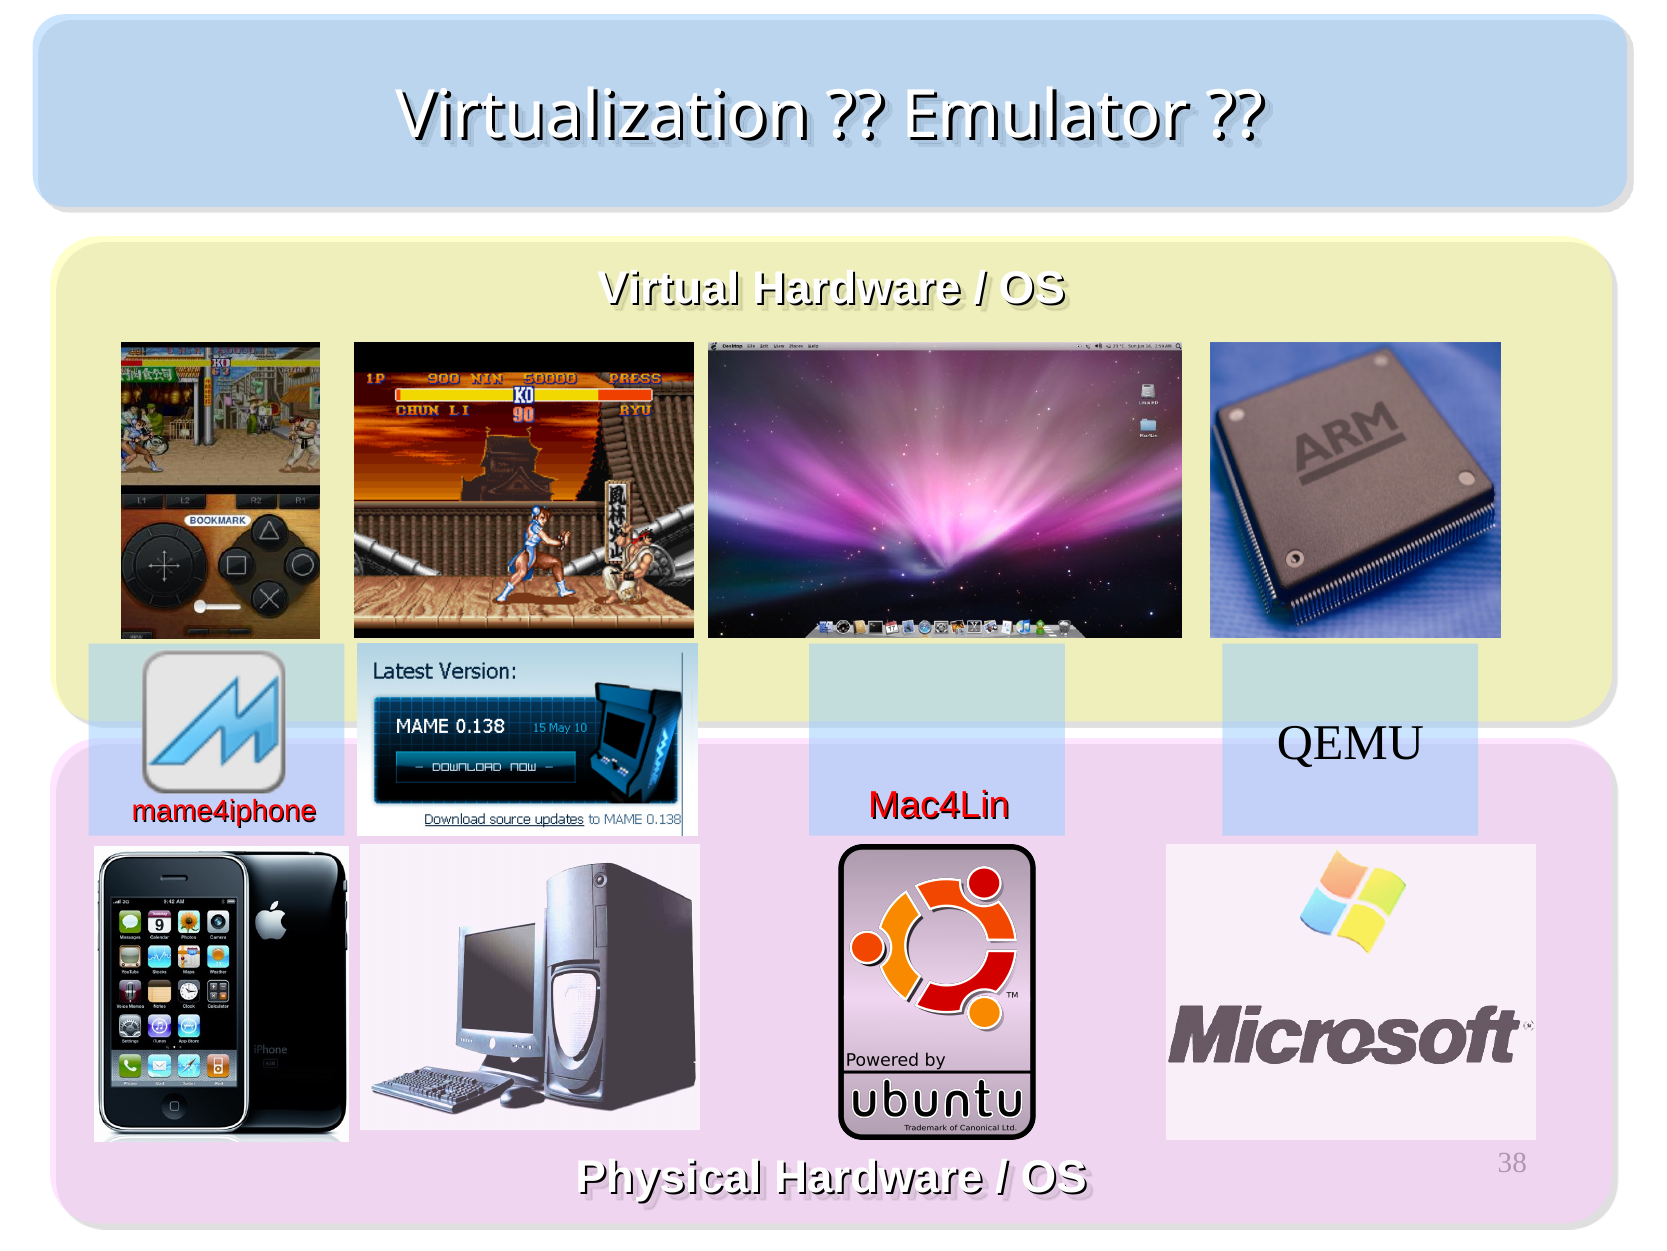

Virtualization ?? Emulator ??
Virtual Hardware / OS
QEMU
Physical Hardware / OS
Mac4Lin
mame4iphone
38